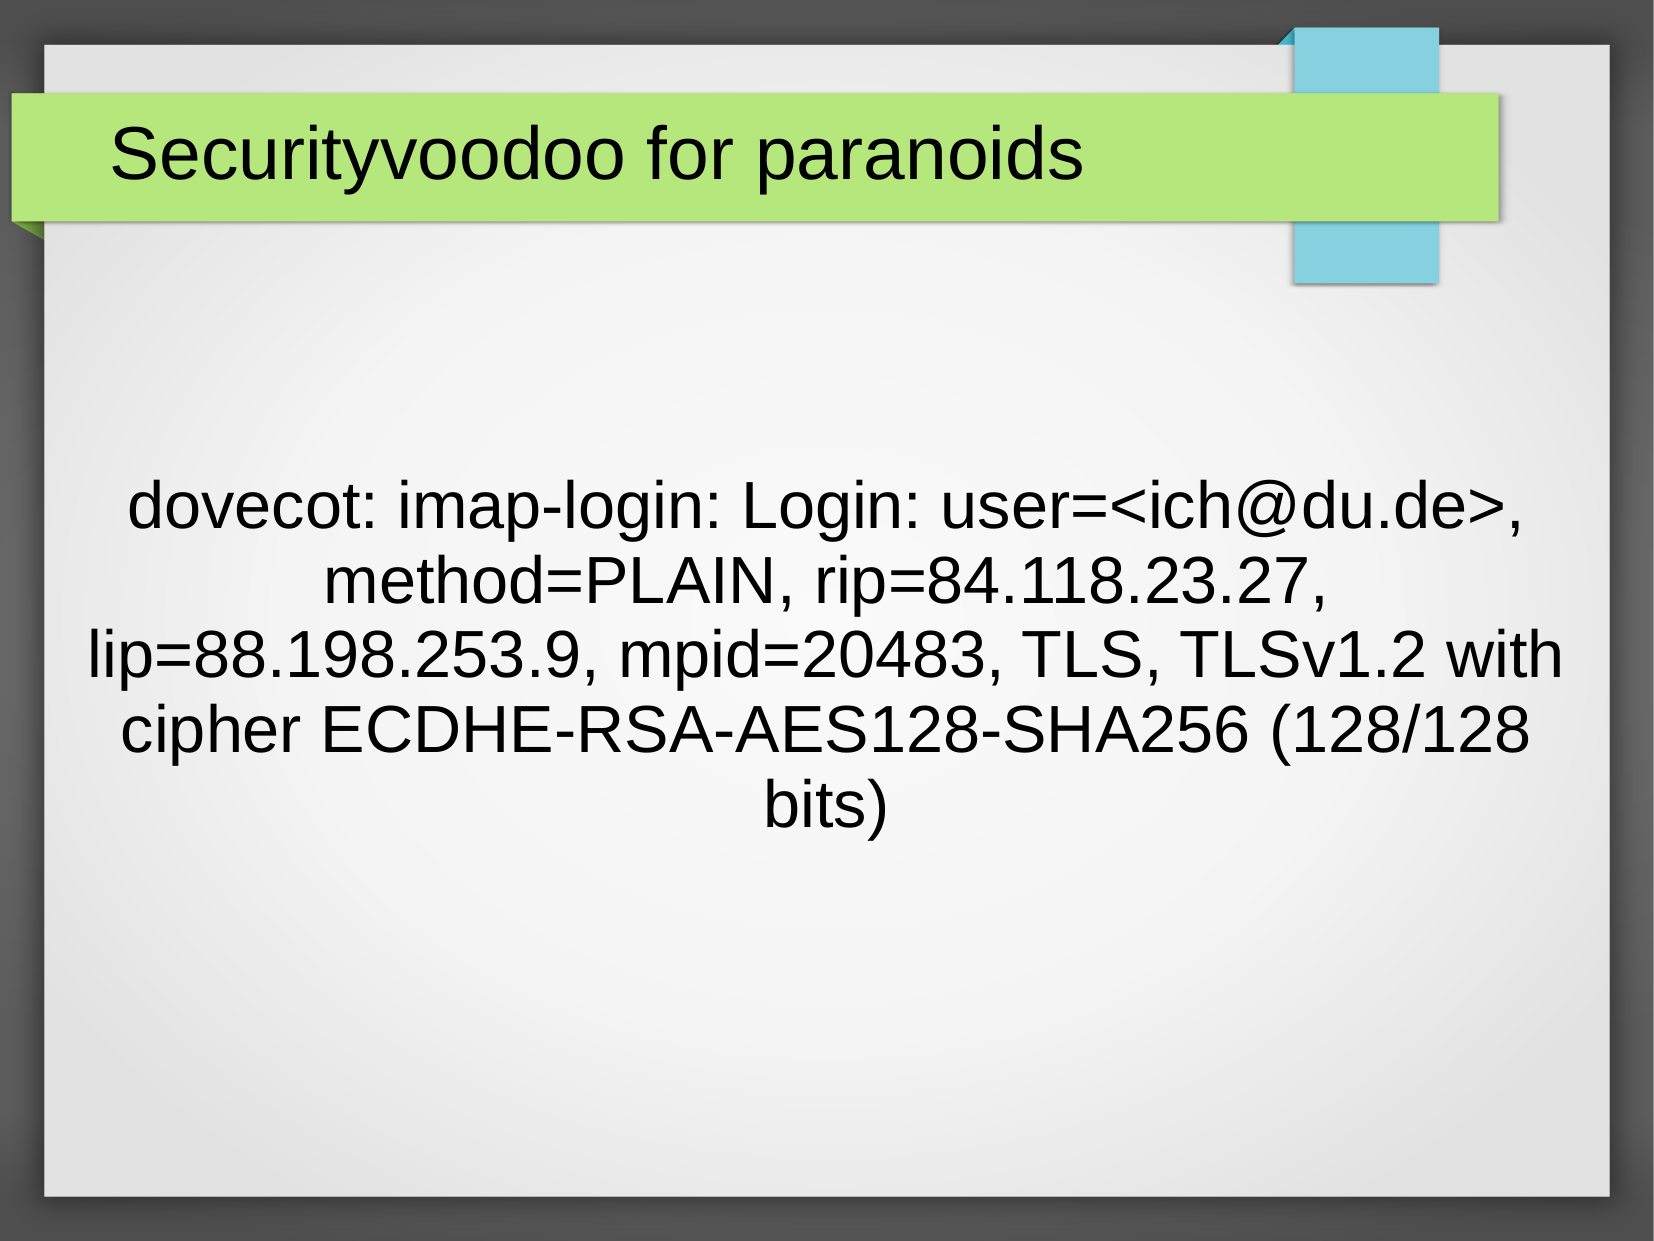

# Securityvoodoo for paranoids
dovecot: imap-login: Login: user=<ich@du.de>, method=PLAIN, rip=84.118.23.27, lip=88.198.253.9, mpid=20483, TLS, TLSv1.2 with cipher ECDHE-RSA-AES128-SHA256 (128/128 bits)